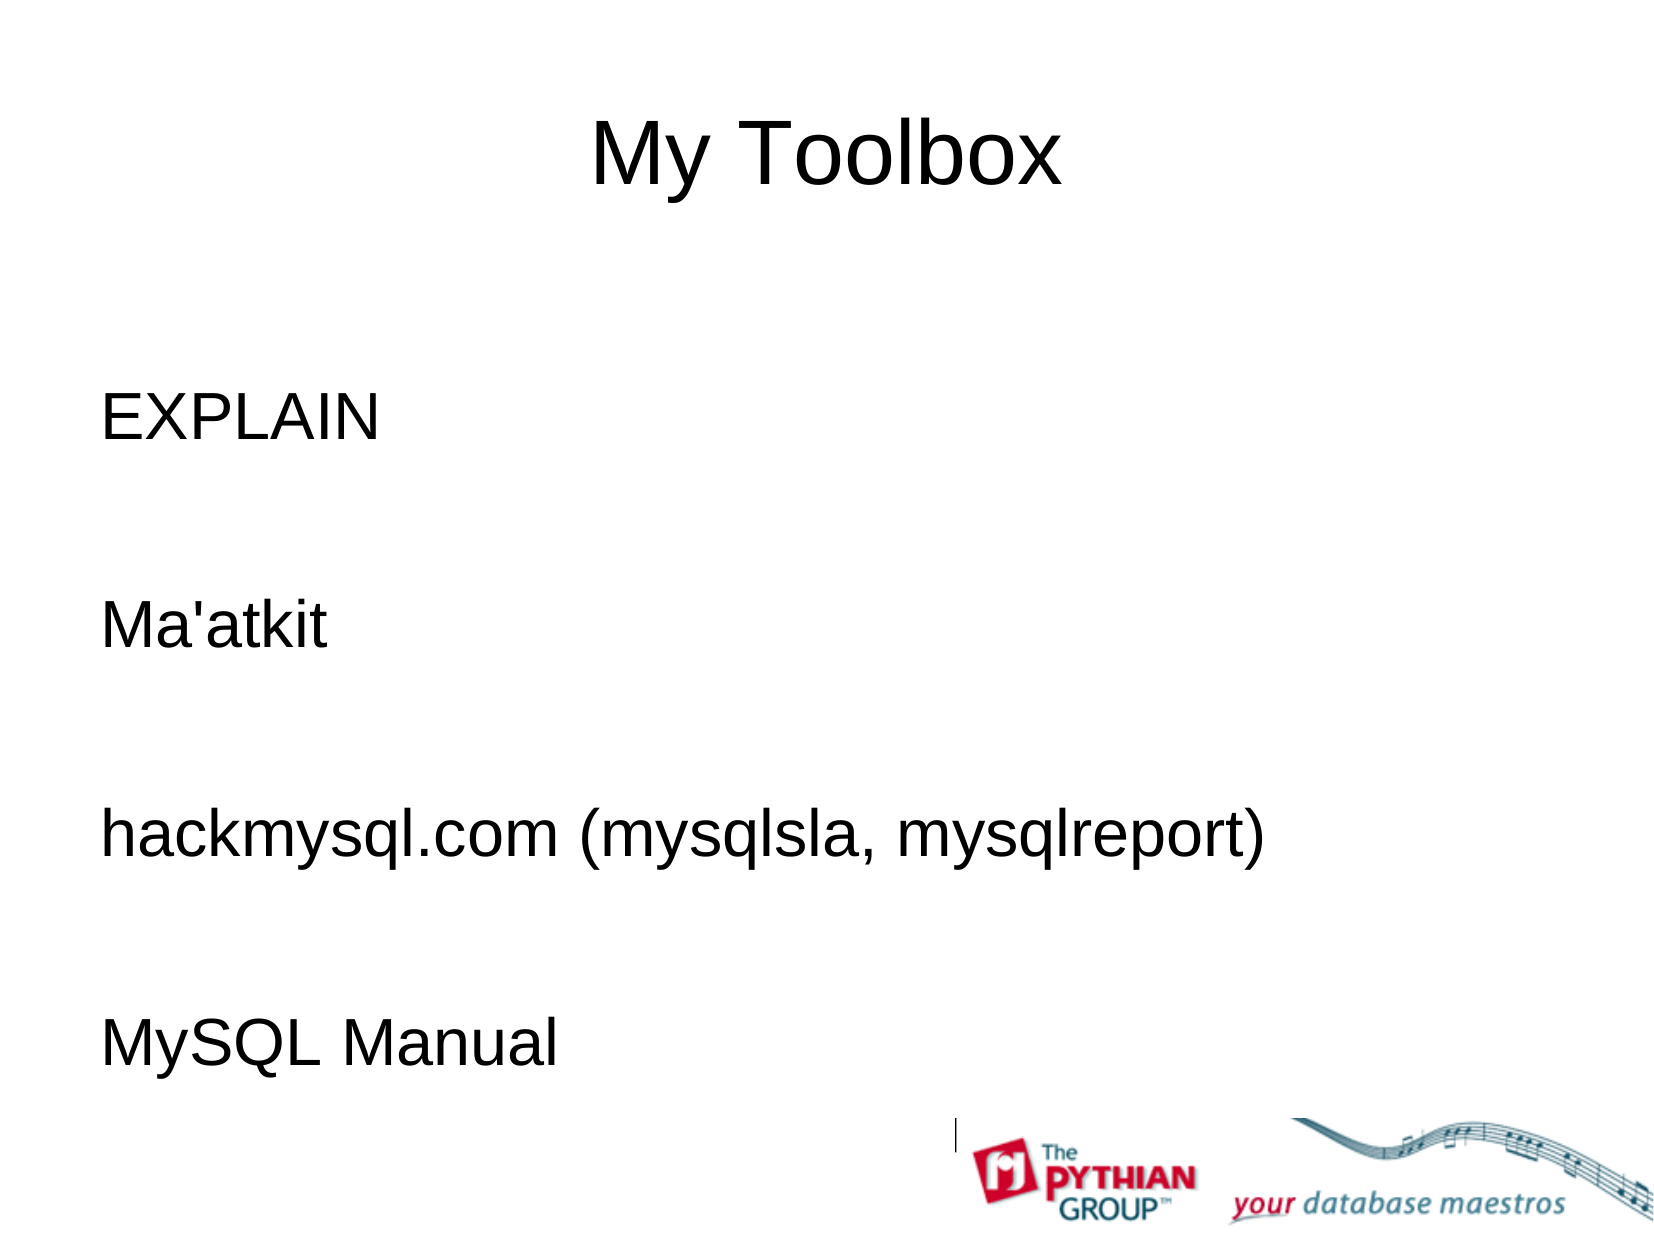

# My Toolbox
EXPLAIN
Ma'atkit
hackmysql.com (mysqlsla, mysqlreport)
MySQL Manual